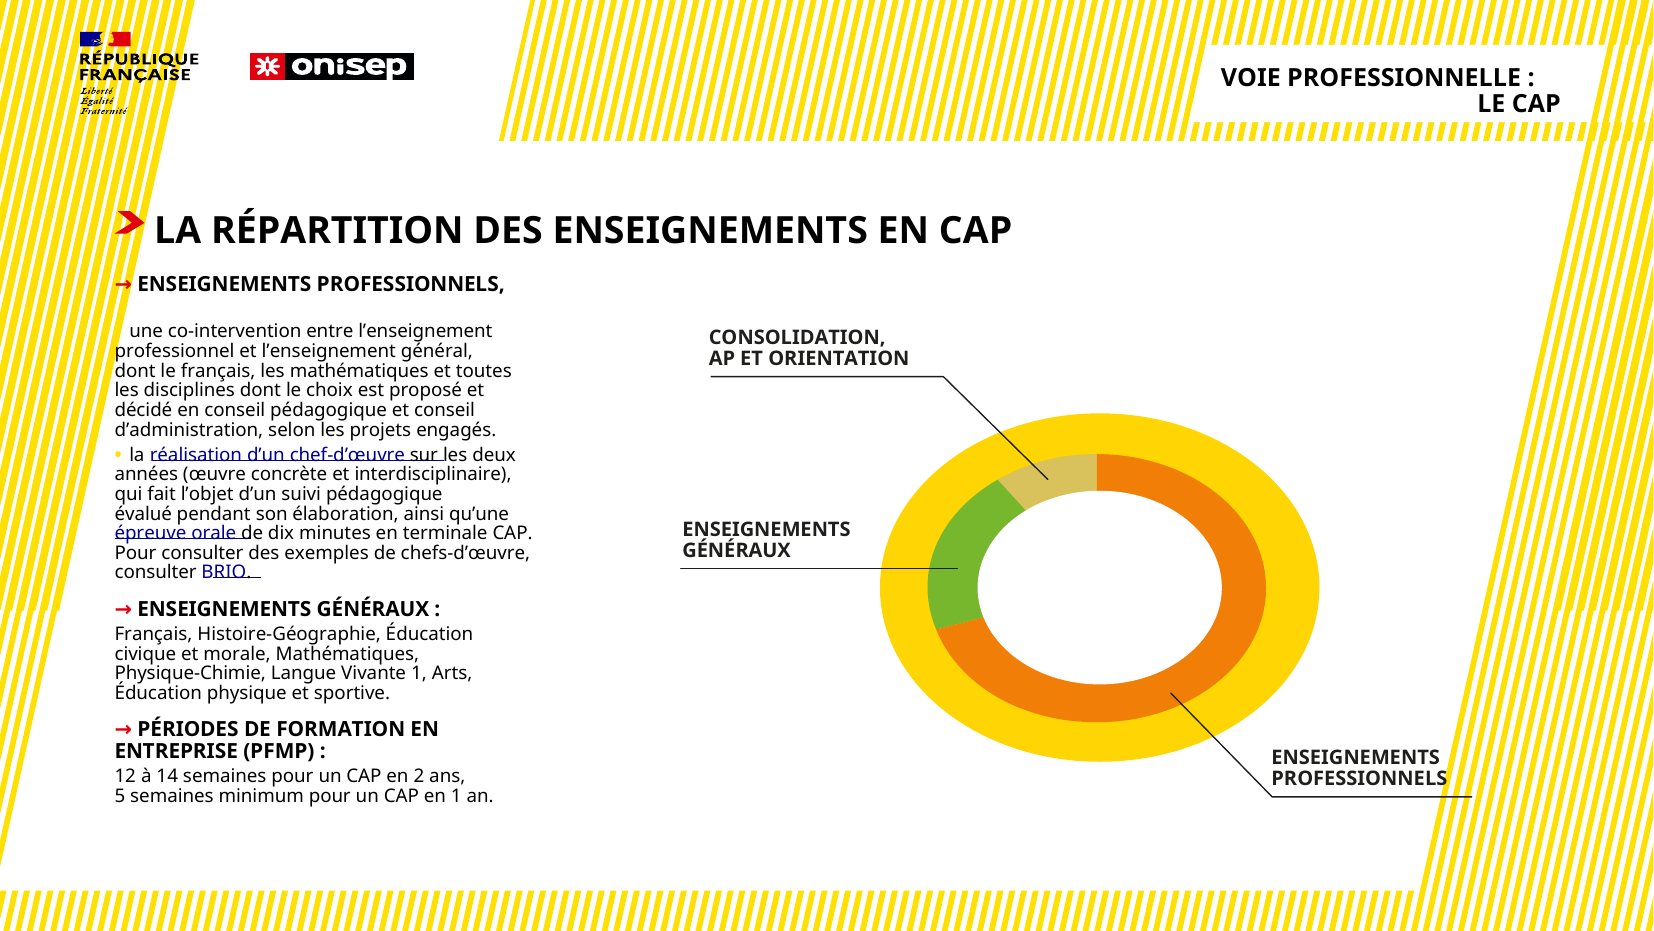

VOIE PROFESSIONNELLE :
LE CAP
 LA RÉPARTITION DES ENSEIGNEMENTS EN CAP
→ ENSEIGNEMENTS PROFESSIONNELS,
 une co-intervention entre l’enseignement
•
CONSOLIDATION,
professionnel et l’enseignement général,
AP ET ORIENTATION
dont le français, les mathématiques et toutes
les disciplines dont le choix est proposé et
décidé en conseil pédagogique et conseil
d’administration, selon les projets engagés.
 la réalisation d’un chef-d’œuvre sur les deux
•
années (œuvre concrète et interdisciplinaire),
qui fait l’objet d’un suivi pédagogique
évalué pendant son élaboration, ainsi qu’une
ENSEIGNEMENTS
épreuve orale de dix minutes en terminale CAP.
GÉNÉRAUX
Pour consulter des exemples de chefs-d’œuvre,
consulter BRIO.
→ ENSEIGNEMENTS GÉNÉRAUX :
Français, Histoire-Géographie, Éducation
civique et morale, Mathématiques,
Physique-Chimie, Langue Vivante 1, Arts,
Éducation physique et sportive.
→ PÉRIODES DE FORMATION EN
ENTREPRISE (PFMP) :
ENSEIGNEMENTS
12 à 14 semaines pour un CAP en 2 ans,
PROFESSIONNELS
5 semaines minimum pour un CAP en 1 an.